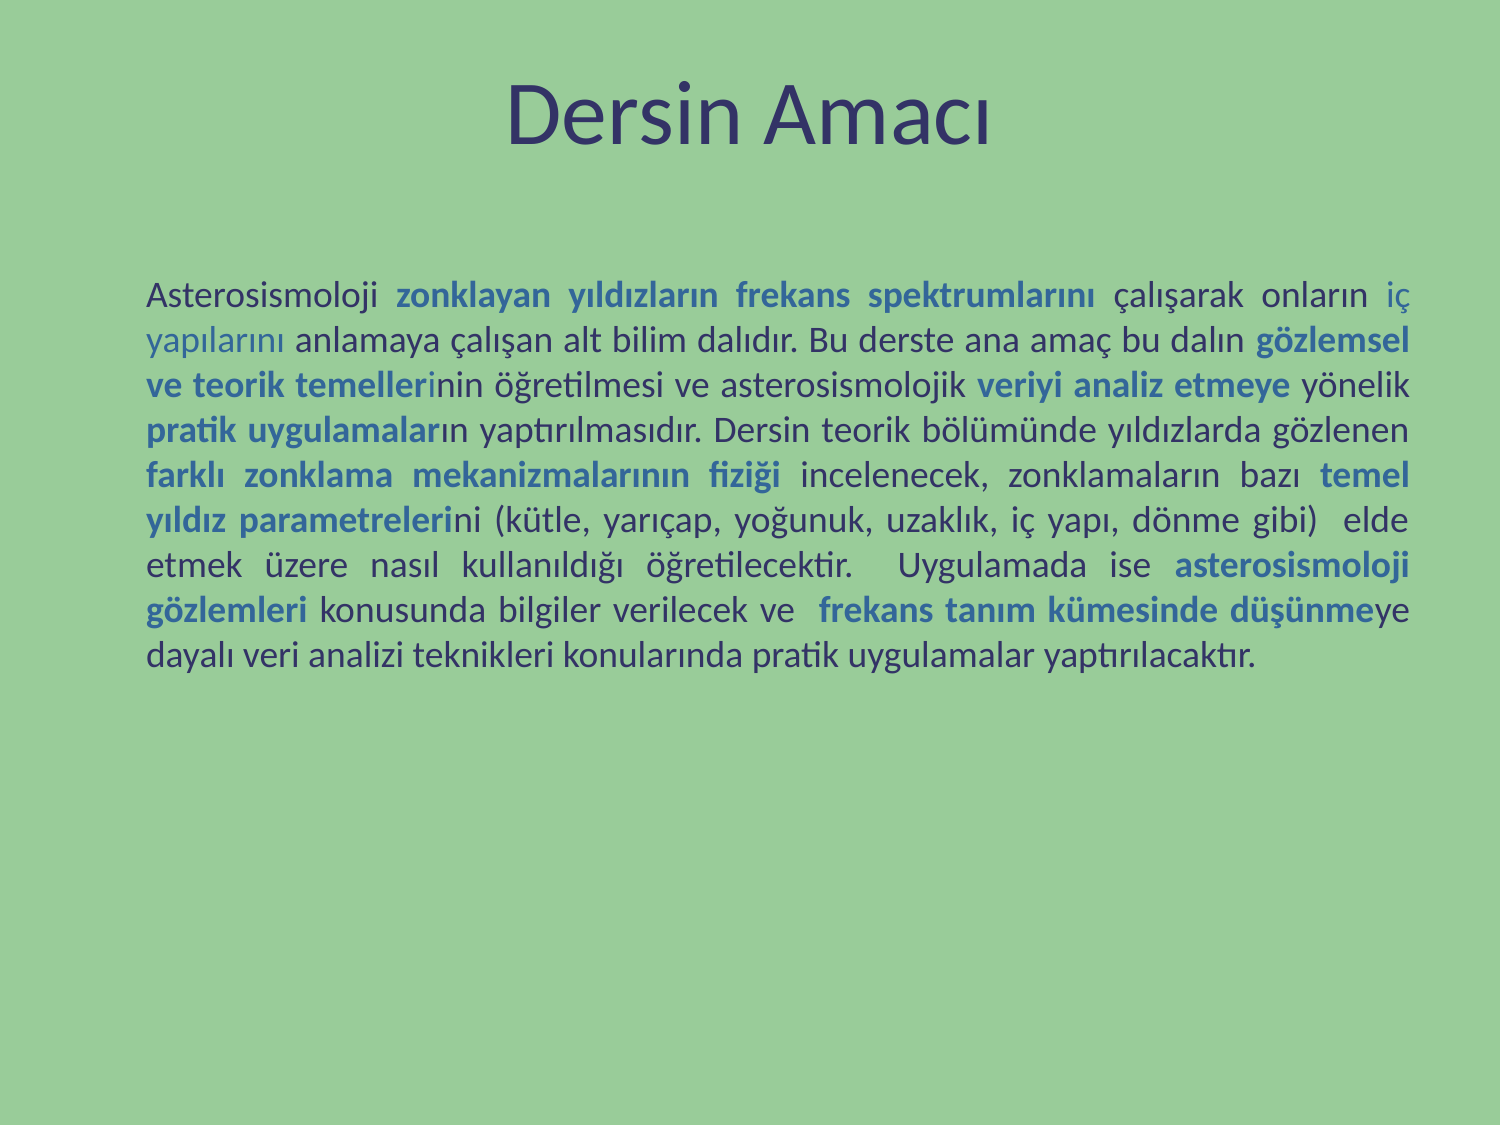

# Dersin Amacı
Asterosismoloji zonklayan yıldızların frekans spektrumlarını çalışarak onların iç yapılarını anlamaya çalışan alt bilim dalıdır. Bu derste ana amaç bu dalın gözlemsel ve teorik temellerinin öğretilmesi ve asterosismolojik veriyi analiz etmeye yönelik pratik uygulamaların yaptırılmasıdır. Dersin teorik bölümünde yıldızlarda gözlenen farklı zonklama mekanizmalarının fiziği incelenecek, zonklamaların bazı temel yıldız parametrelerini (kütle, yarıçap, yoğunuk, uzaklık, iç yapı, dönme gibi) elde etmek üzere nasıl kullanıldığı öğretilecektir. Uygulamada ise asterosismoloji gözlemleri konusunda bilgiler verilecek ve frekans tanım kümesinde düşünmeye dayalı veri analizi teknikleri konularında pratik uygulamalar yaptırılacaktır.